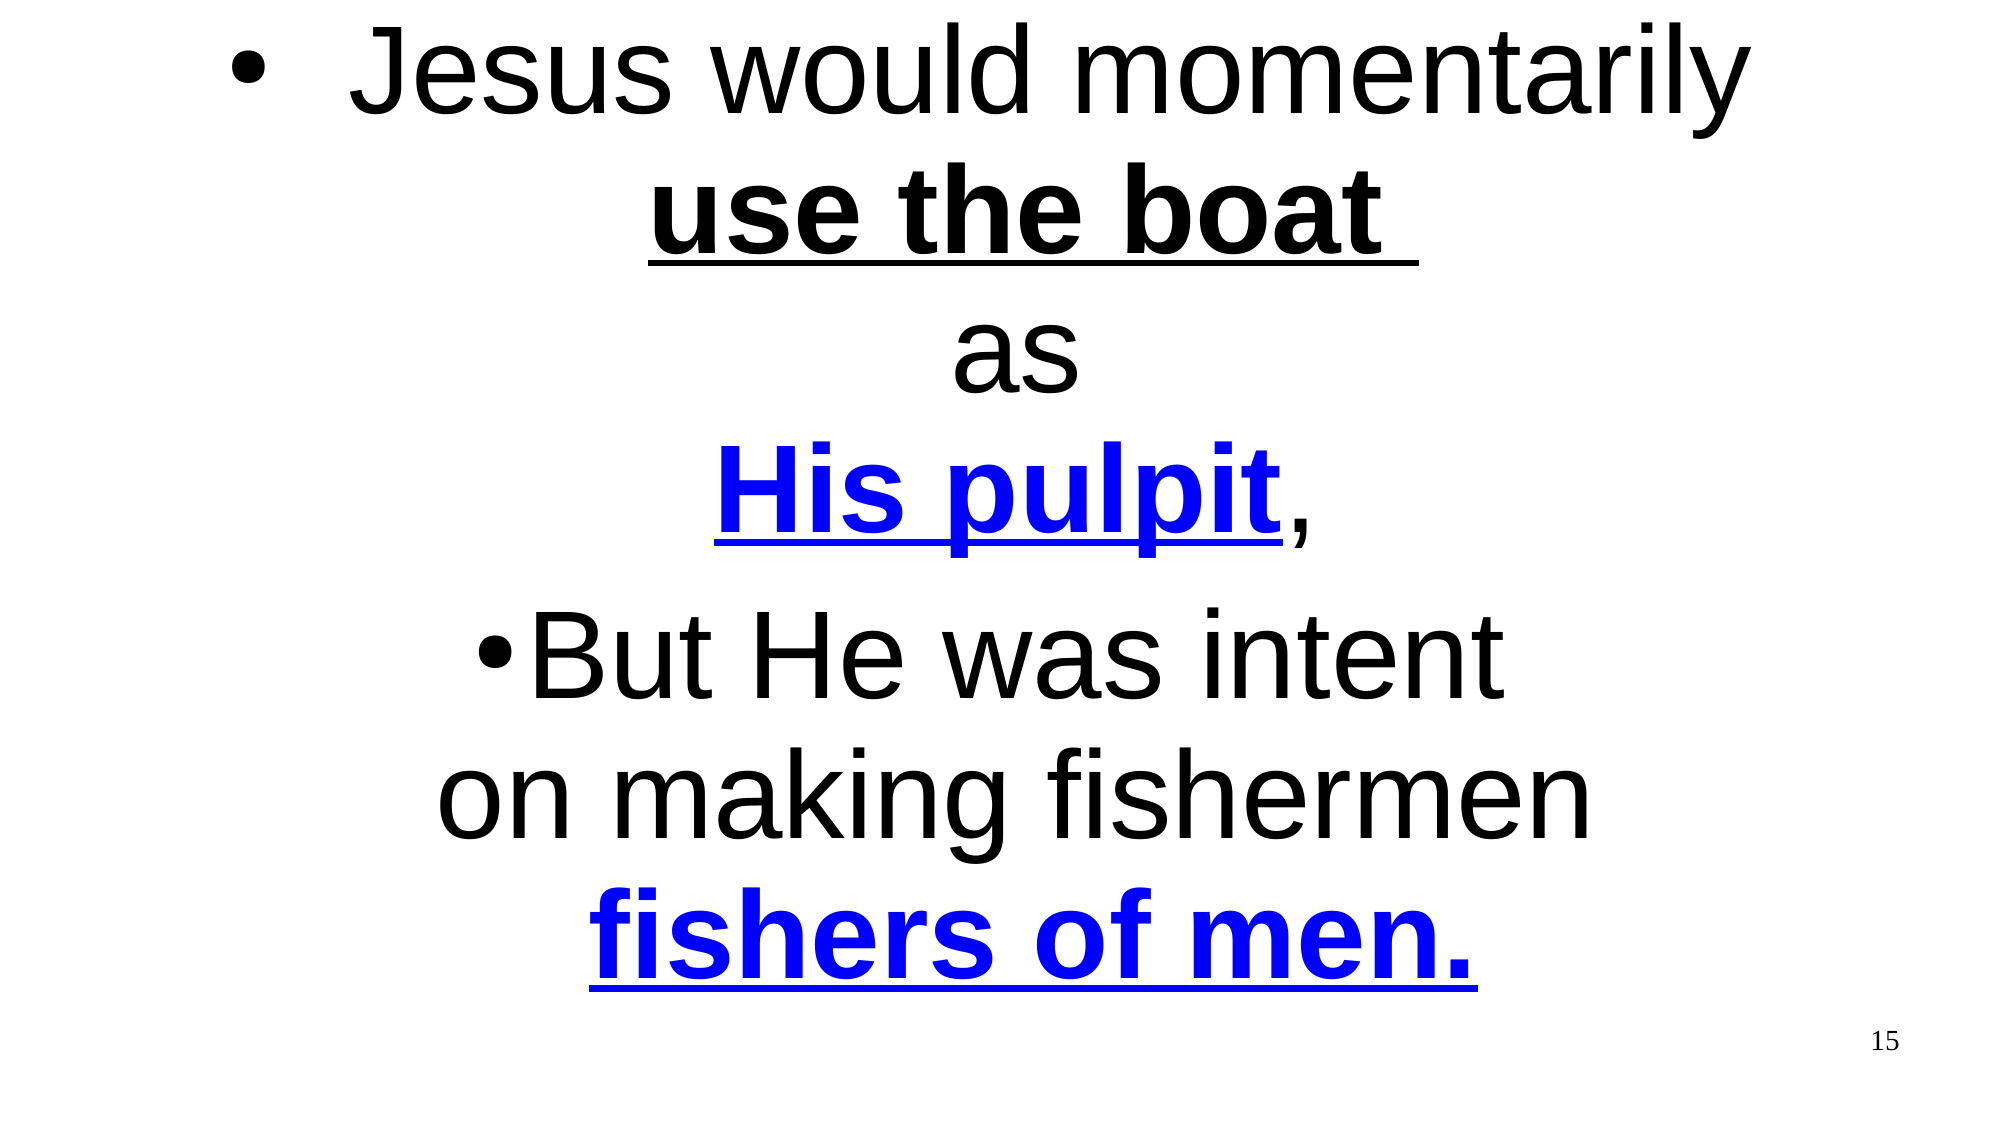

# Jesus would momentarily use the boat as His pulpit,
But He was intent
on making fishermen
fishers of men.
15